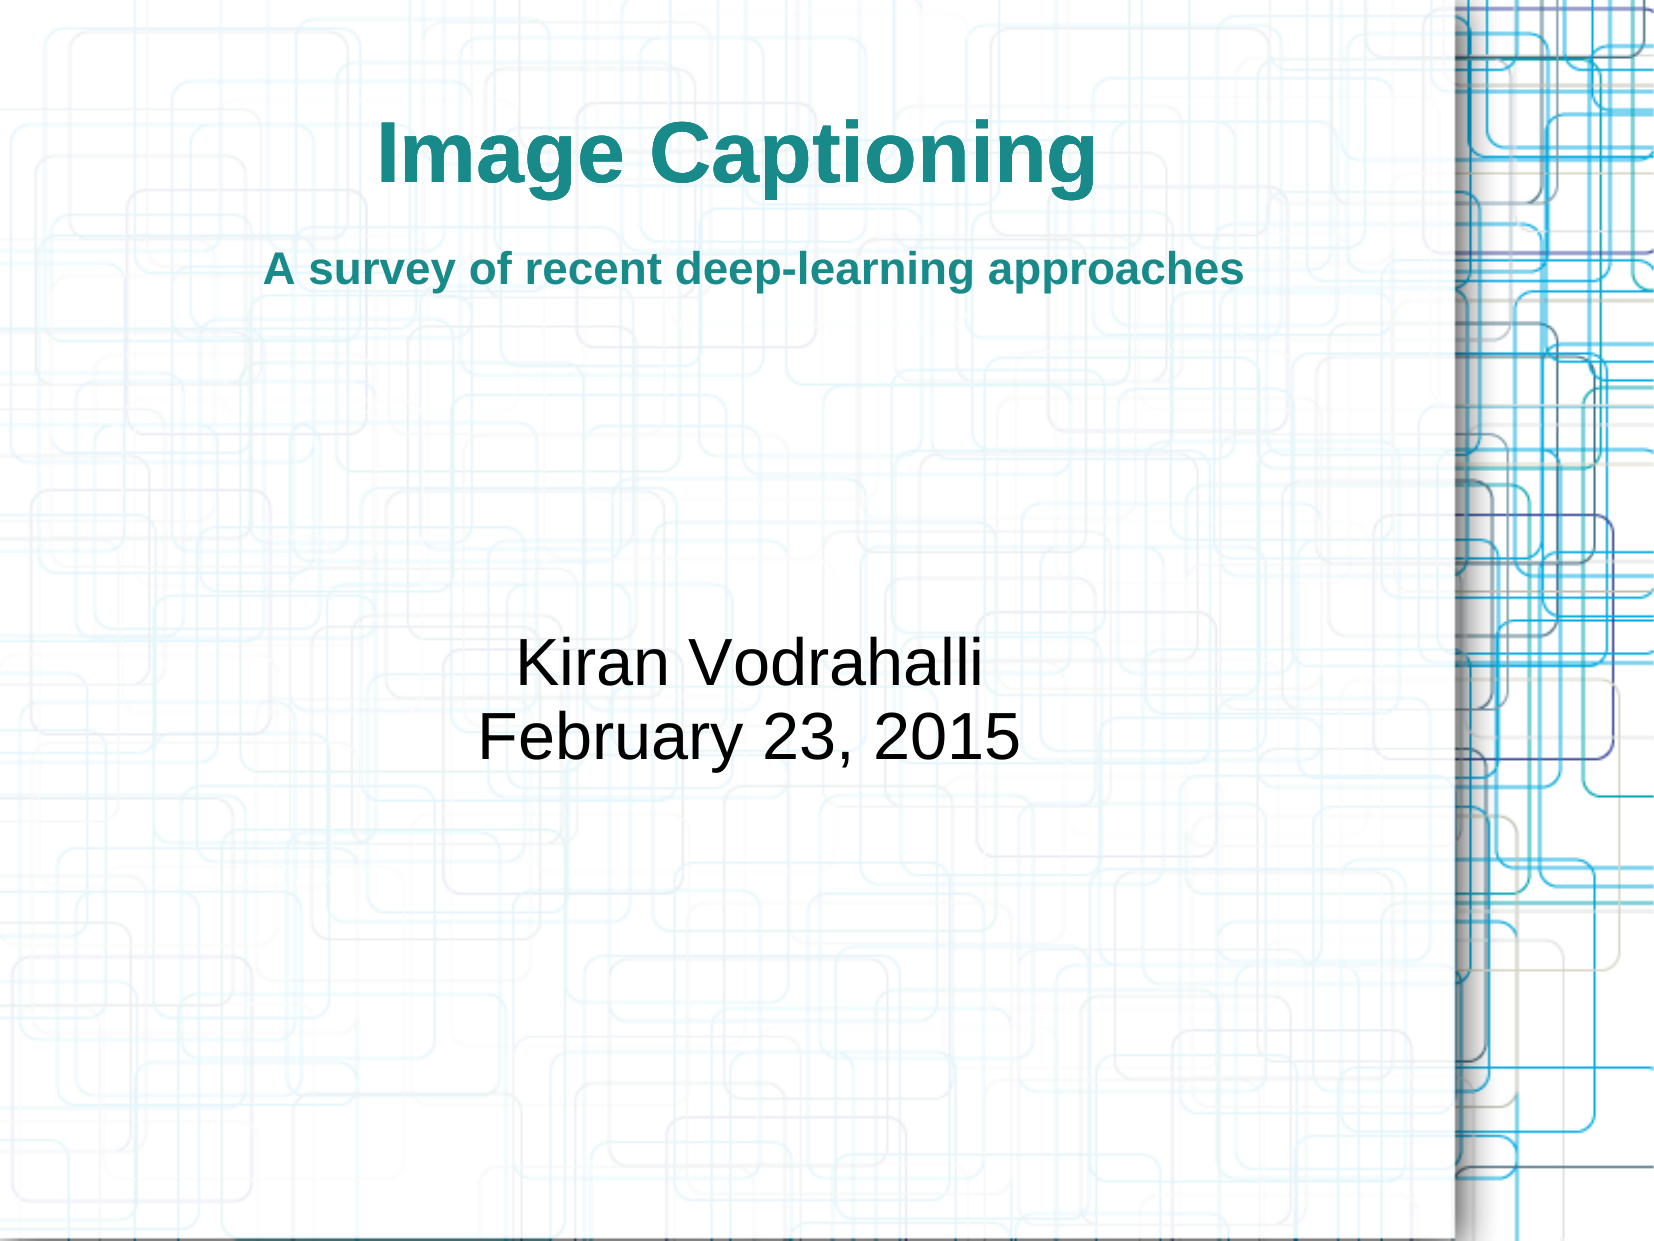

# Image Captioning
Image Captioning
Image Captioning
A survey of recent deep-learning approaches
Kiran Vodrahalli
February 23, 2015